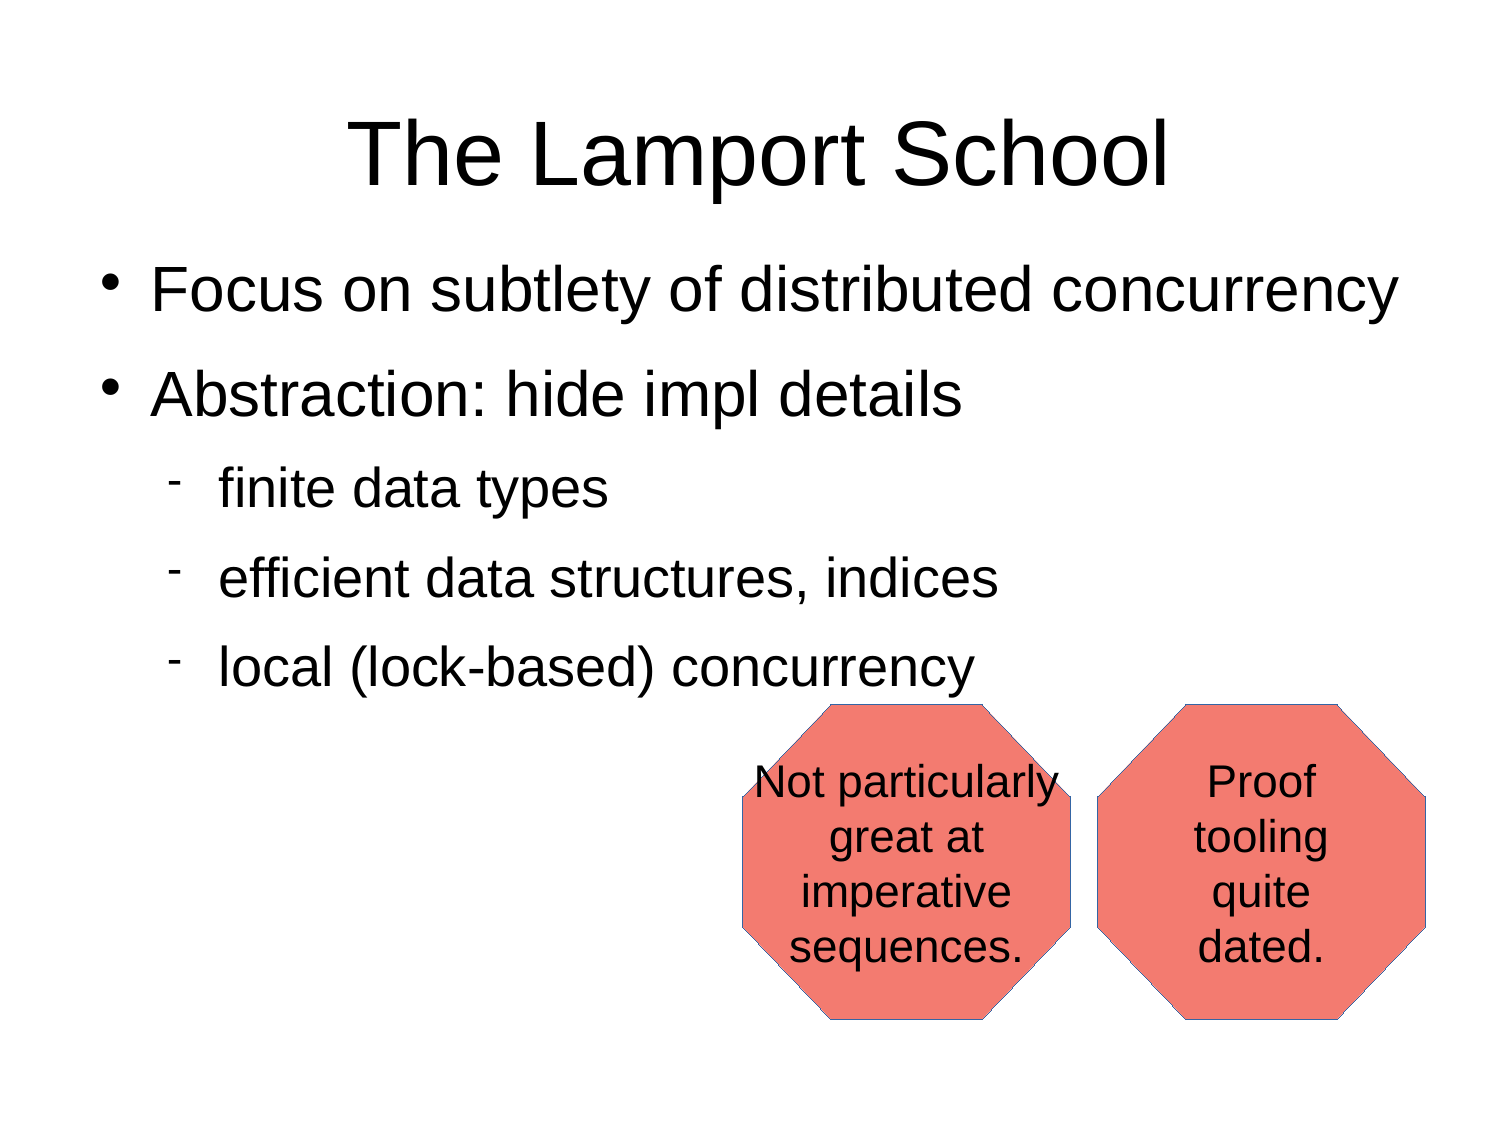

The Lamport School
Focus on subtlety of distributed concurrency
Abstraction: hide impl details
finite data types
efficient data structures, indices
local (lock-based) concurrency
Not particularly
great at
imperative
sequences.
Proof
tooling
quite
dated.